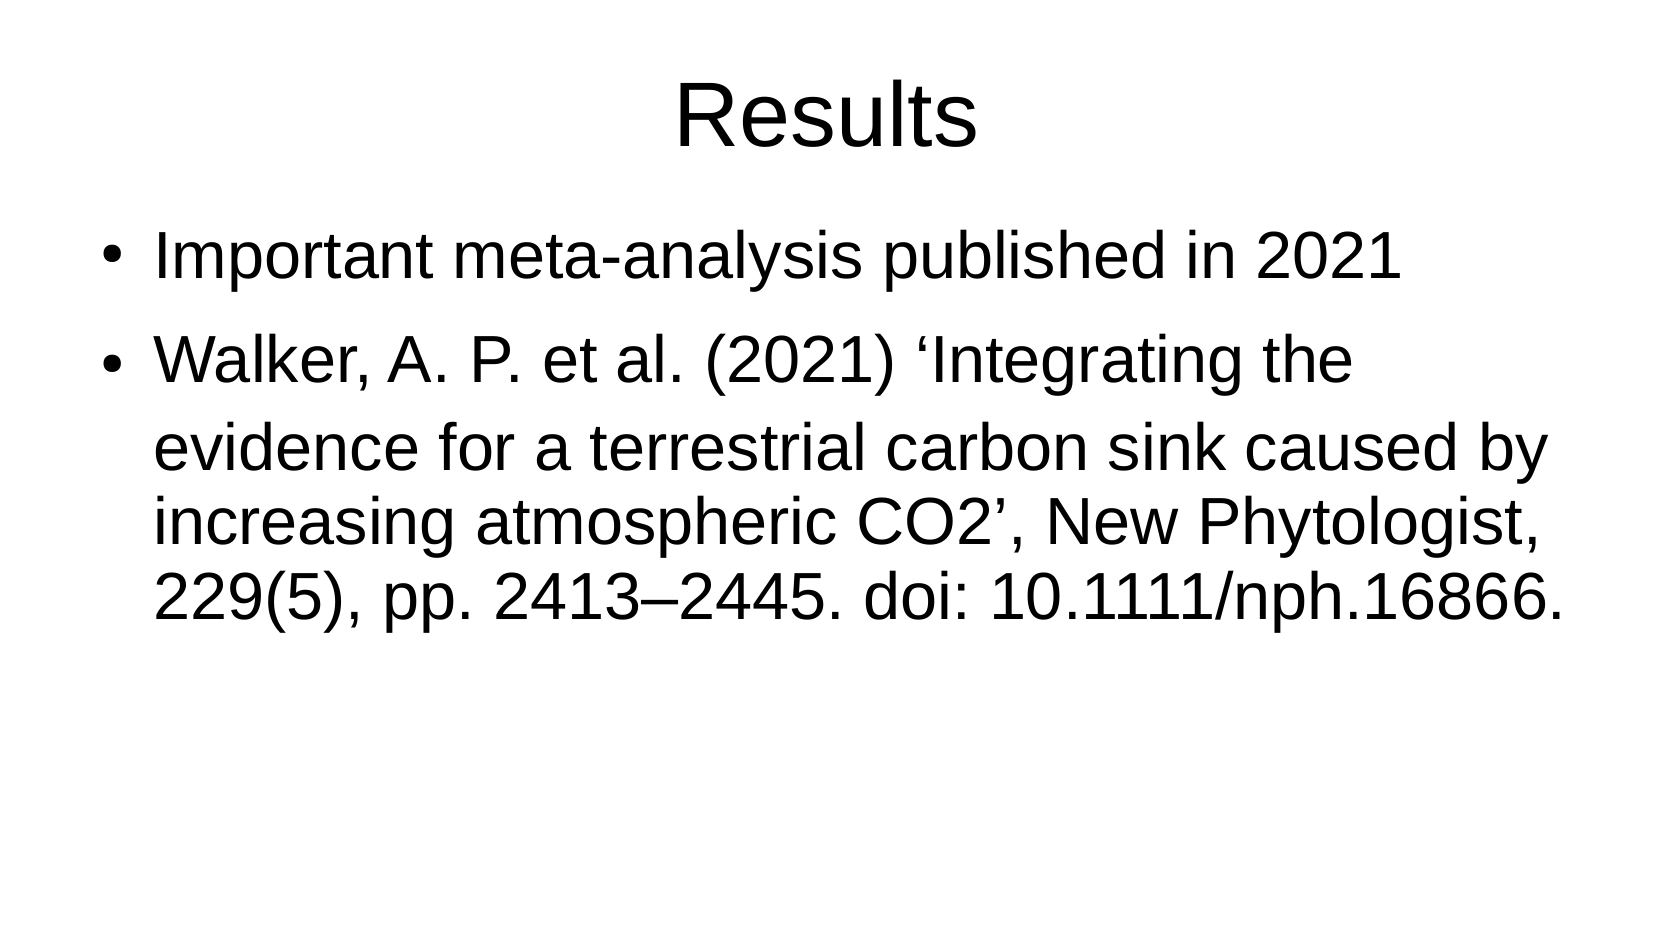

# Results
Important meta-analysis published in 2021
﻿Walker, A. P. et al. (2021) ‘Integrating the evidence for a terrestrial carbon sink caused by increasing atmospheric CO2’, New Phytologist, 229(5), pp. 2413–2445. doi: 10.1111/nph.16866.